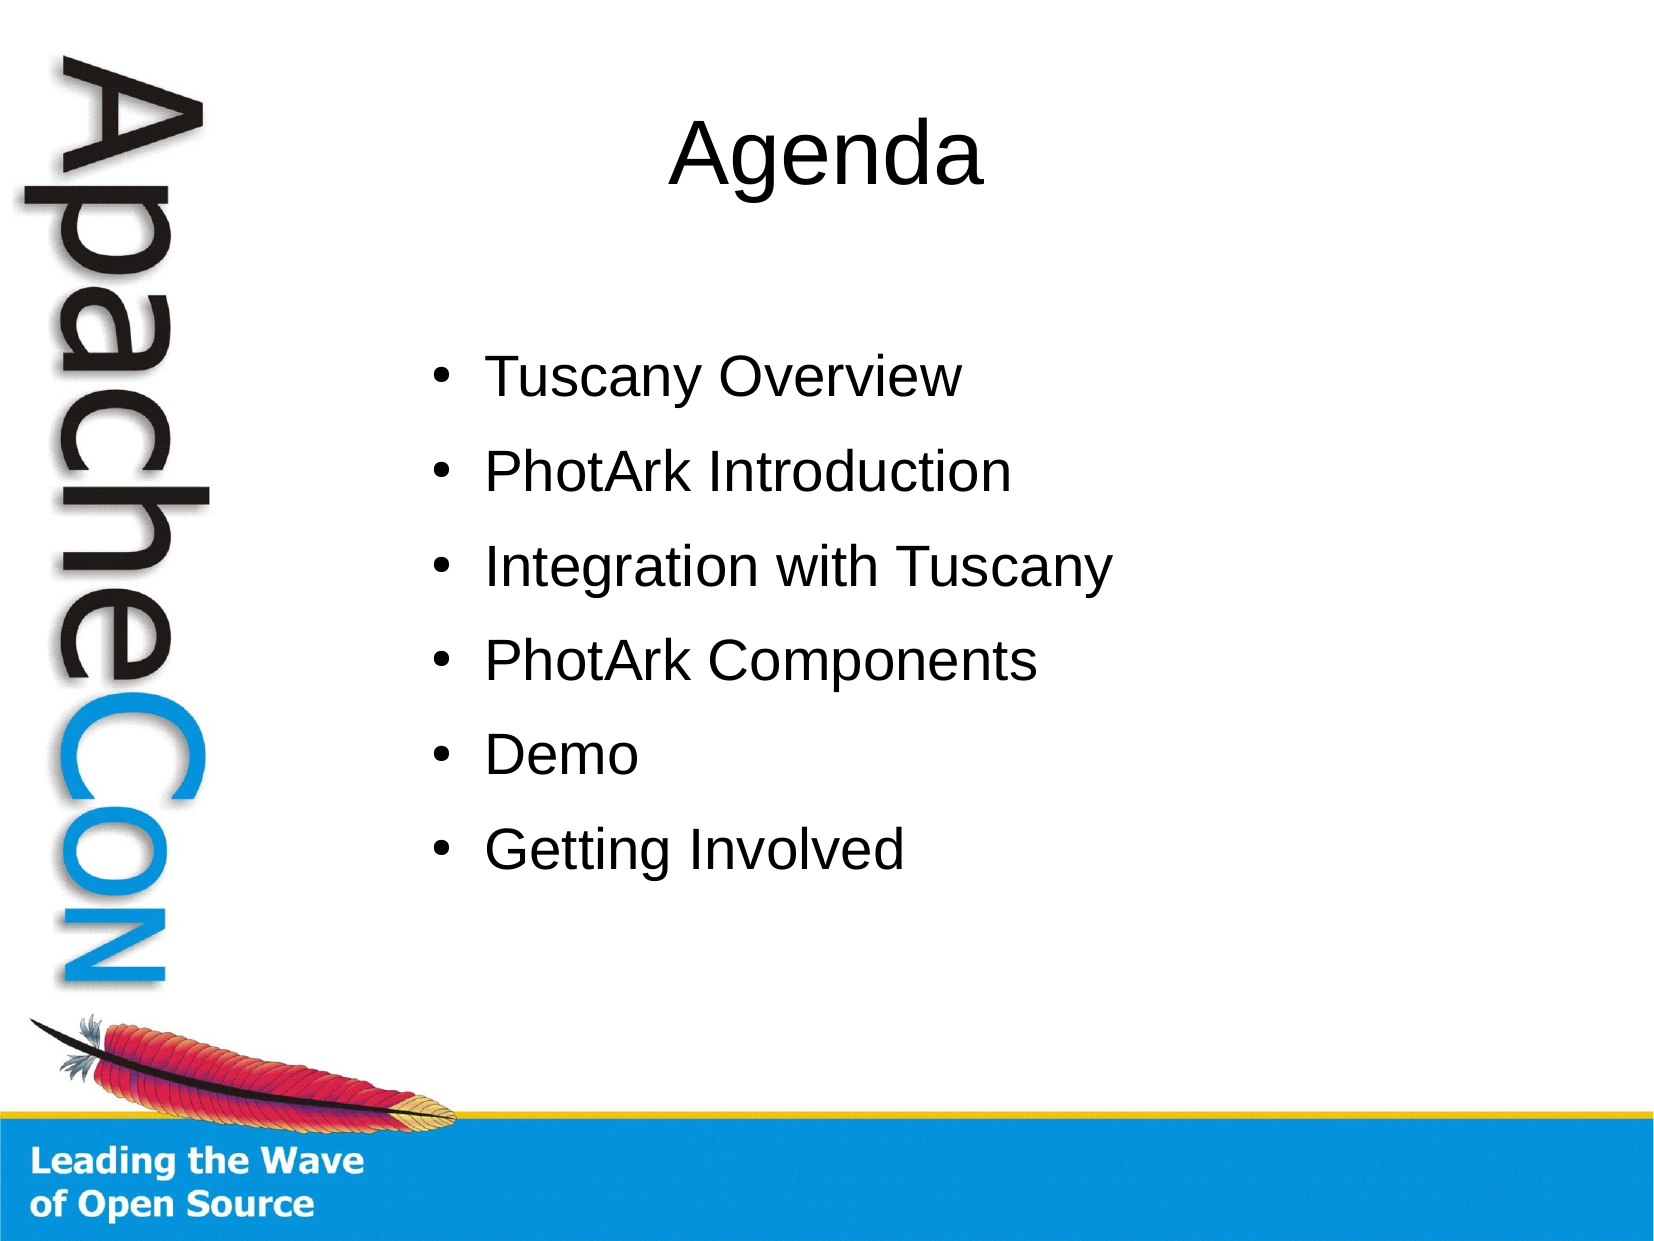

# Agenda
Tuscany Overview
PhotArk Introduction
Integration with Tuscany
PhotArk Components
Demo
Getting Involved